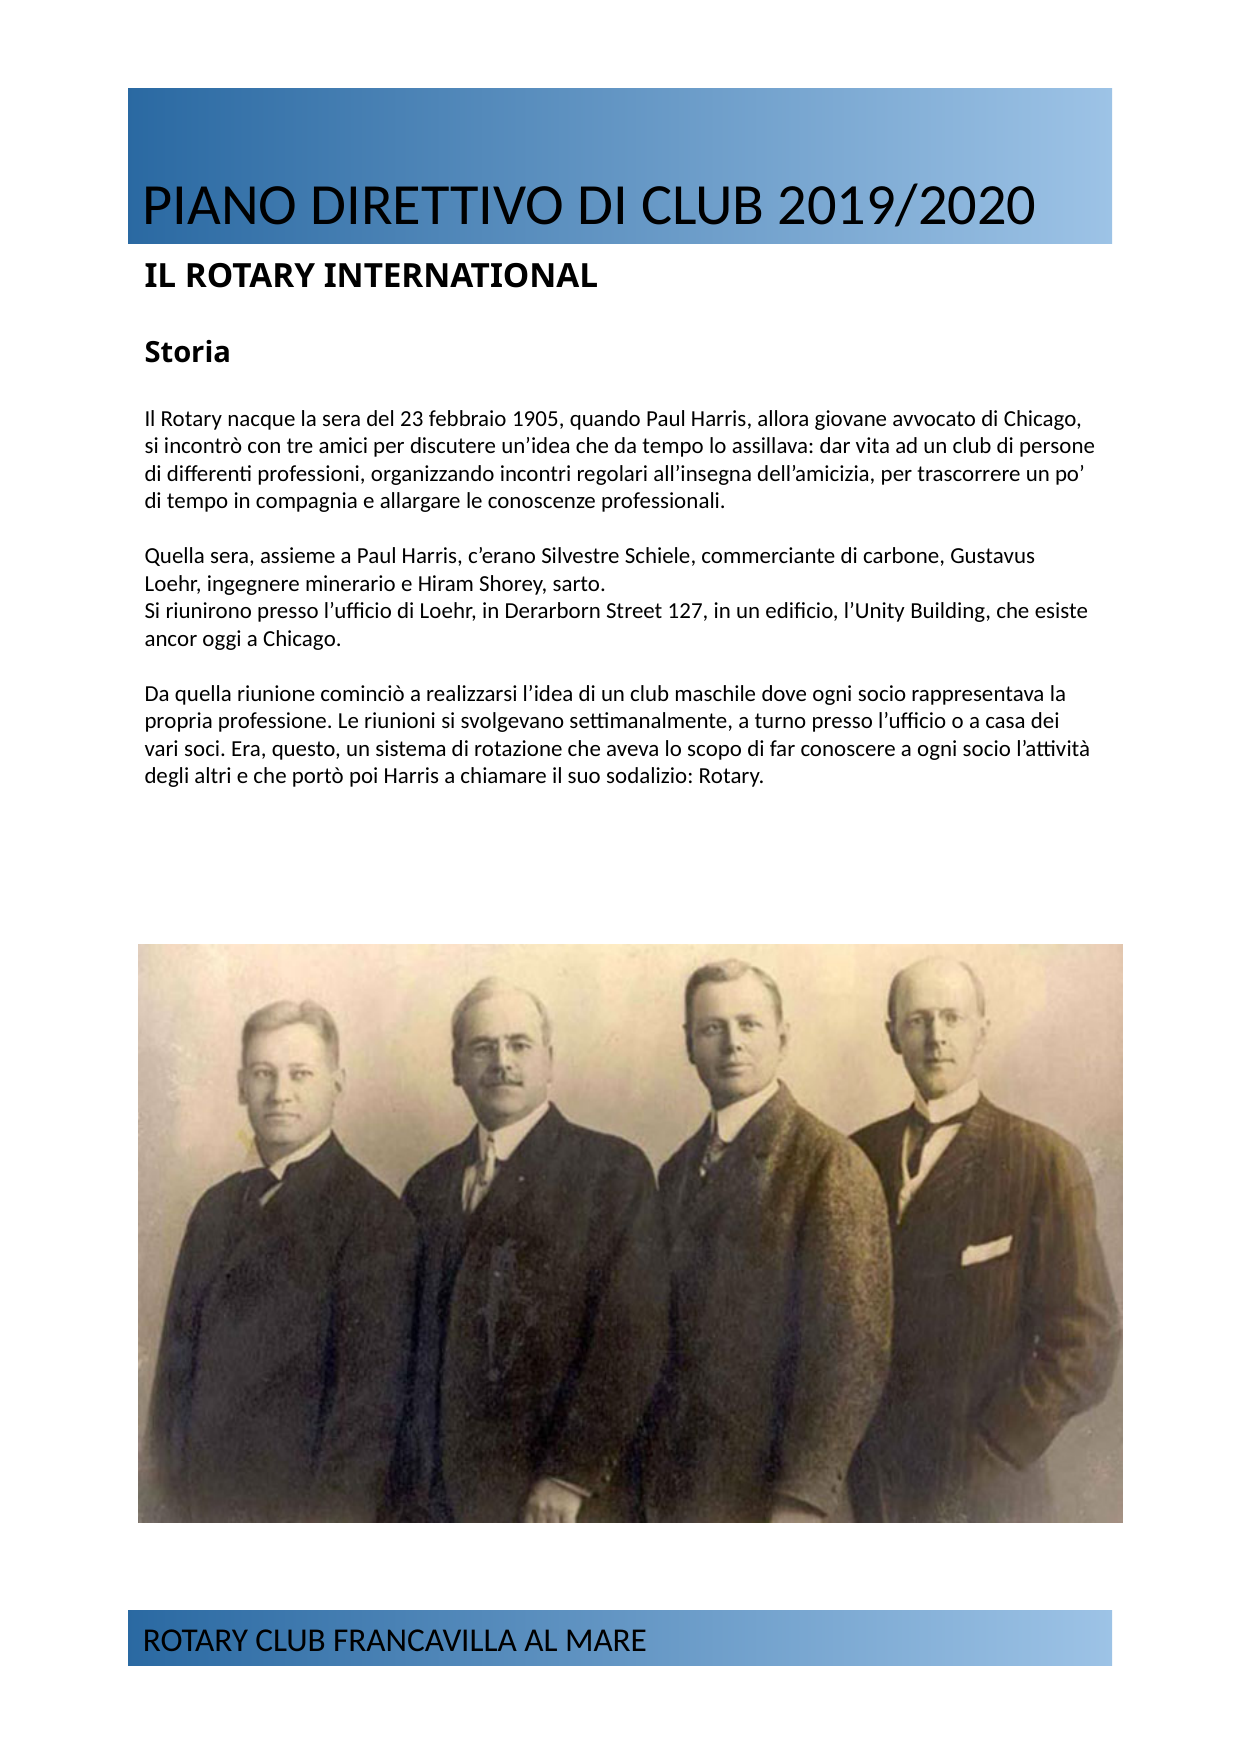

PIANO DIRETTIVO DI CLUB 2019/2020
IL ROTARY INTERNATIONAL
Storia
Il Rotary nacque la sera del 23 febbraio 1905, quando Paul Harris, allora giovane avvocato di Chicago, si incontrò con tre amici per discutere un’idea che da tempo lo assillava: dar vita ad un club di persone di differenti professioni, organizzando incontri regolari all’insegna dell’amicizia, per trascorrere un po’ di tempo in compagnia e allargare le conoscenze professionali.
Quella sera, assieme a Paul Harris, c’erano Silvestre Schiele, commerciante di carbone, Gustavus Loehr, ingegnere minerario e Hiram Shorey, sarto.
Si riunirono presso l’ufficio di Loehr, in Derarborn Street 127, in un edificio, l’Unity Building, che esiste ancor oggi a Chicago.
Da quella riunione cominciò a realizzarsi l’idea di un club maschile dove ogni socio rappresentava la propria professione. Le riunioni si svolgevano settimanalmente, a turno presso l’ufficio o a casa dei vari soci. Era, questo, un sistema di rotazione che aveva lo scopo di far conoscere a ogni socio l’attività degli altri e che portò poi Harris a chiamare il suo sodalizio: Rotary.
ROTARY CLUB FRANCAVILLA AL MARE